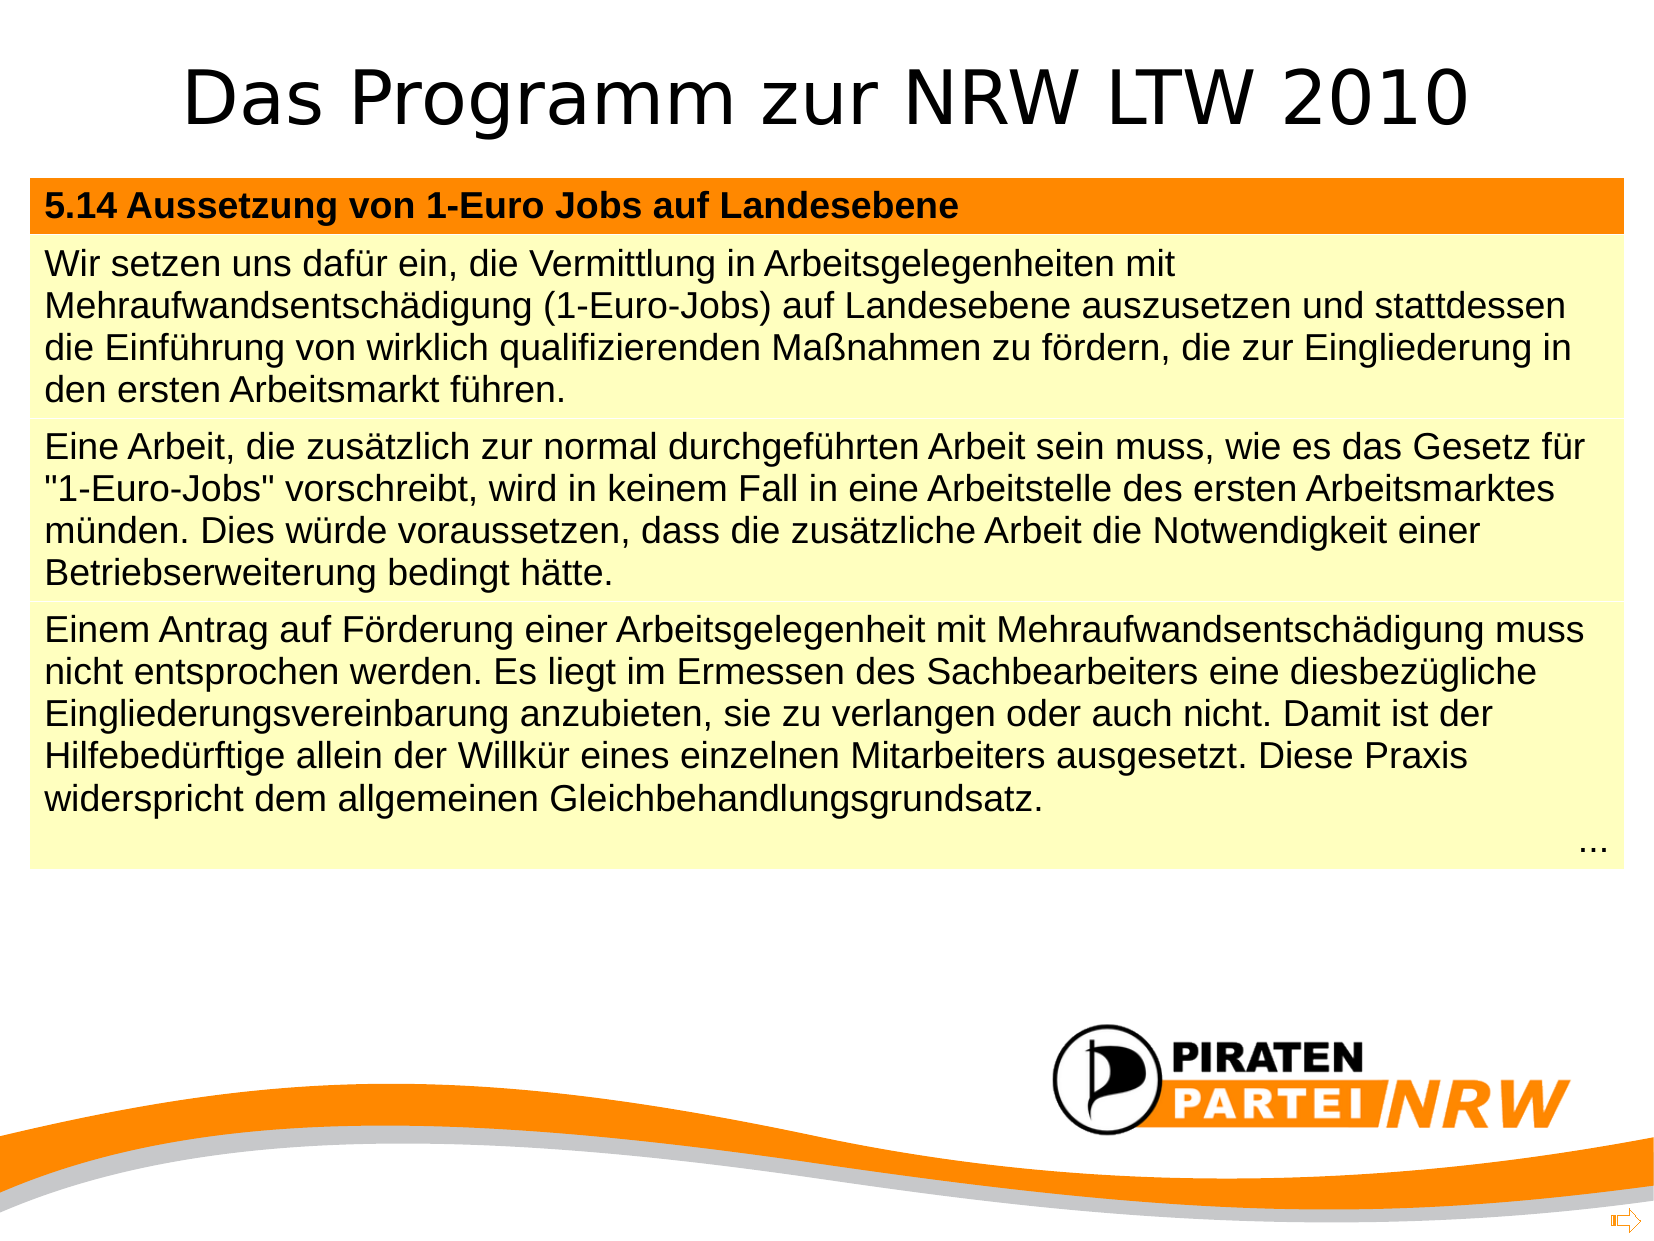

# Das Programm zur NRW LTW 2010
| 5.14 Aussetzung von 1-Euro Jobs auf Landesebene |
| --- |
| Wir setzen uns dafür ein, die Vermittlung in Arbeitsgelegenheiten mit Mehraufwandsentschädigung (1-Euro-Jobs) auf Landesebene auszusetzen und stattdessen die Einführung von wirklich qualifizierenden Maßnahmen zu fördern, die zur Eingliederung in den ersten Arbeitsmarkt führen. |
| Eine Arbeit, die zusätzlich zur normal durchgeführten Arbeit sein muss, wie es das Gesetz für "1-Euro-Jobs" vorschreibt, wird in keinem Fall in eine Arbeitstelle des ersten Arbeitsmarktes münden. Dies würde voraussetzen, dass die zusätzliche Arbeit die Notwendigkeit einer Betriebserweiterung bedingt hätte. |
| Einem Antrag auf Förderung einer Arbeitsgelegenheit mit Mehraufwandsentschädigung muss nicht entsprochen werden. Es liegt im Ermessen des Sachbearbeiters eine diesbezügliche Eingliederungsvereinbarung anzubieten, sie zu verlangen oder auch nicht. Damit ist der Hilfebedürftige allein der Willkür eines einzelnen Mitarbeiters ausgesetzt. Diese Praxis widerspricht dem allgemeinen Gleichbehandlungsgrundsatz. ... |